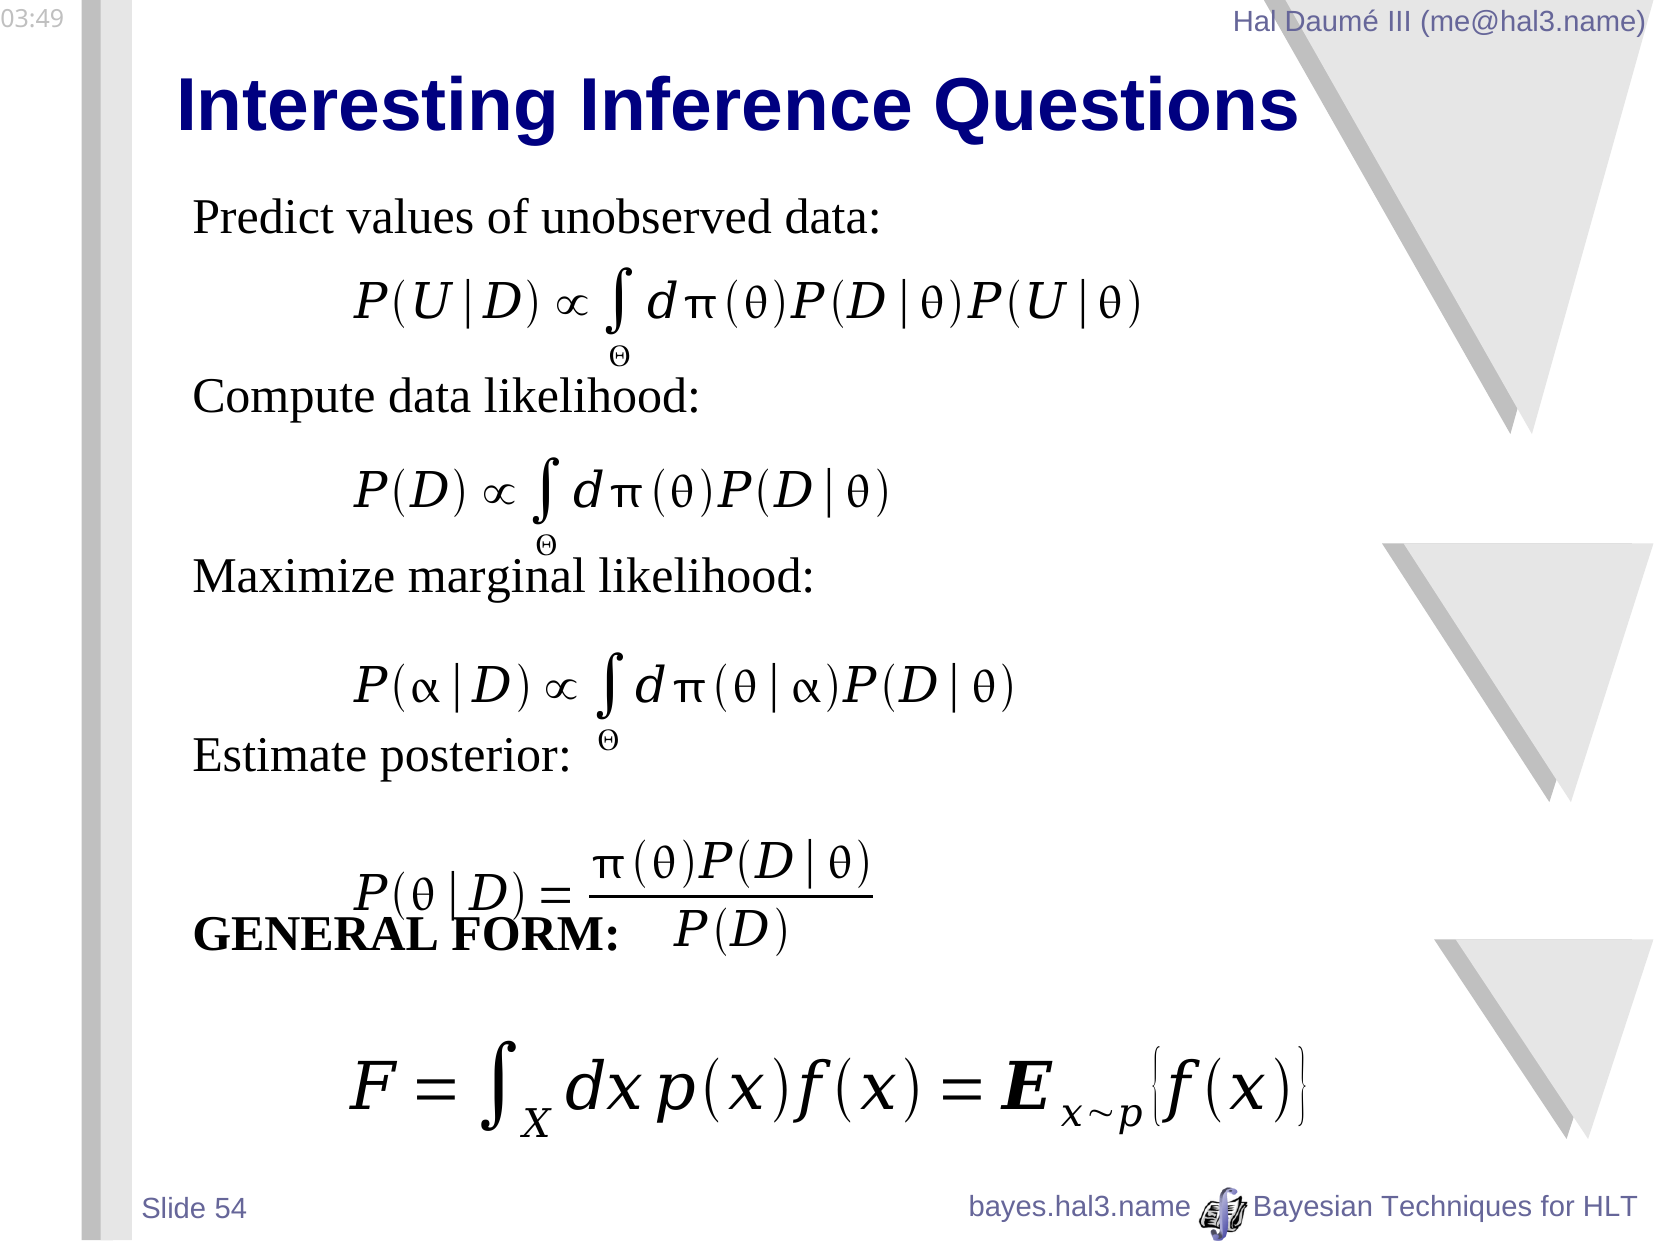

# Interesting Inference Questions
Predict values of unobserved data:
Compute data likelihood:
Maximize marginal likelihood:
Estimate posterior:
GENERAL FORM: